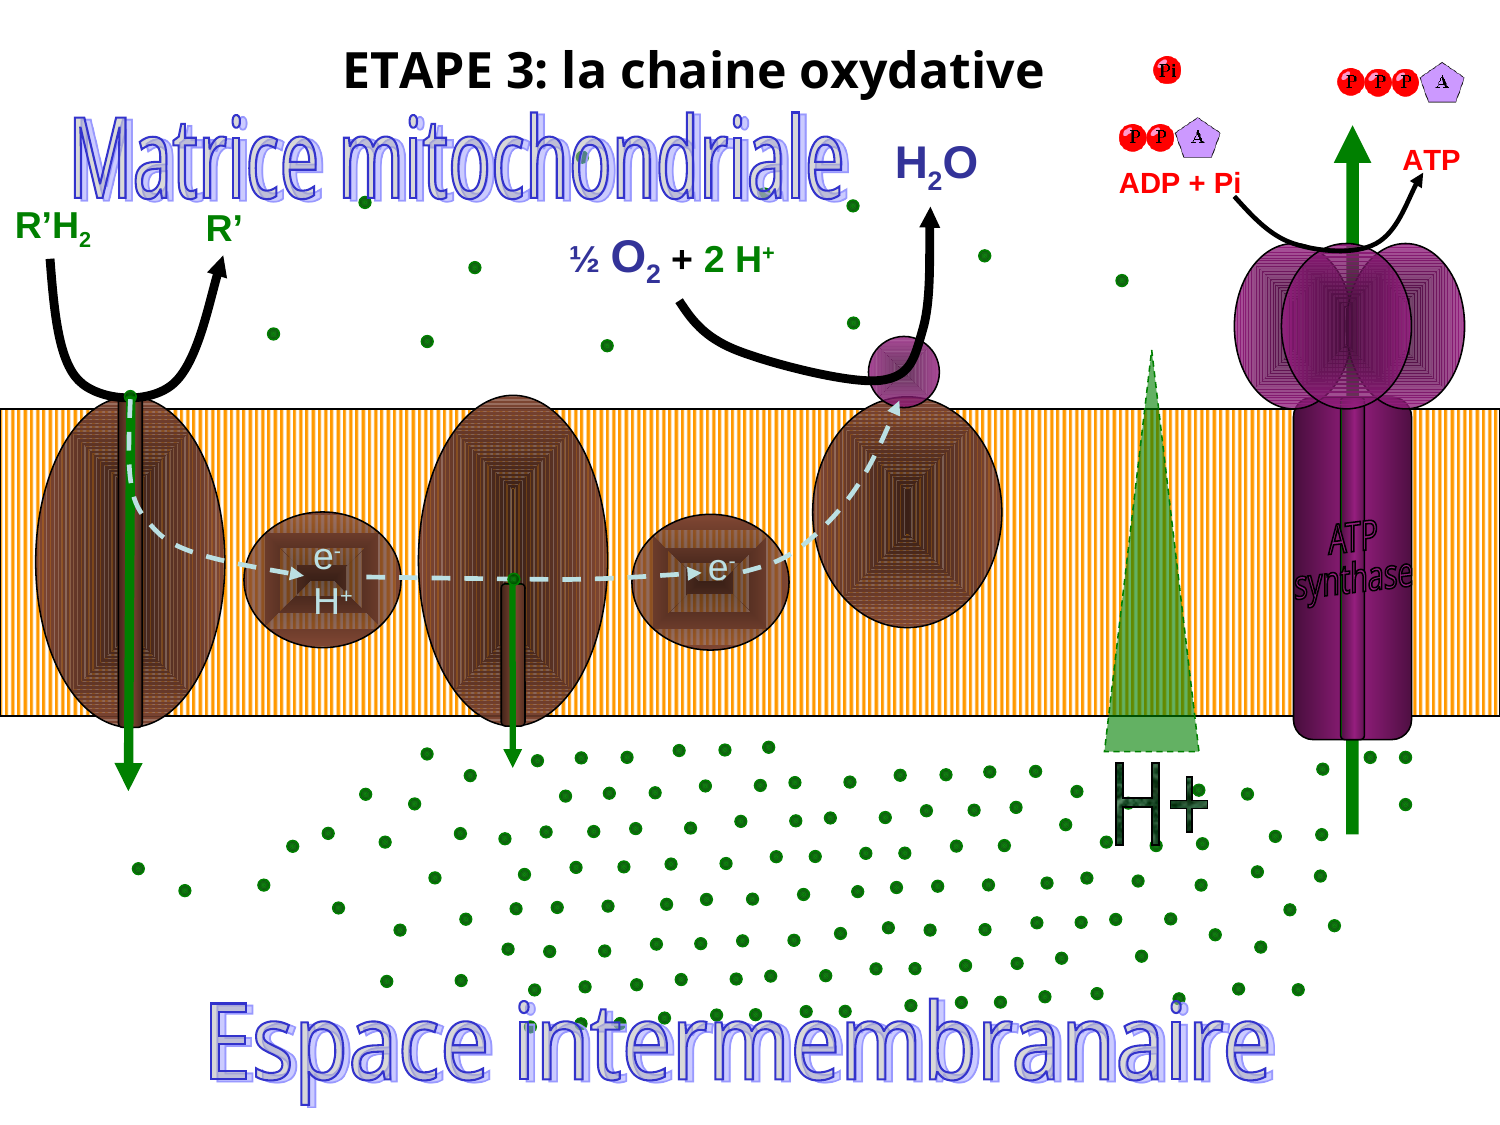

# ETAPE 3: la chaine oxydative
ADP + Pi
Matrice mitochondriale
H2O
ATP
R’H2
R’
½ O2 + 2 H+
ATP
synthase
e-
H+
e-
H+
Espace intermembranaire